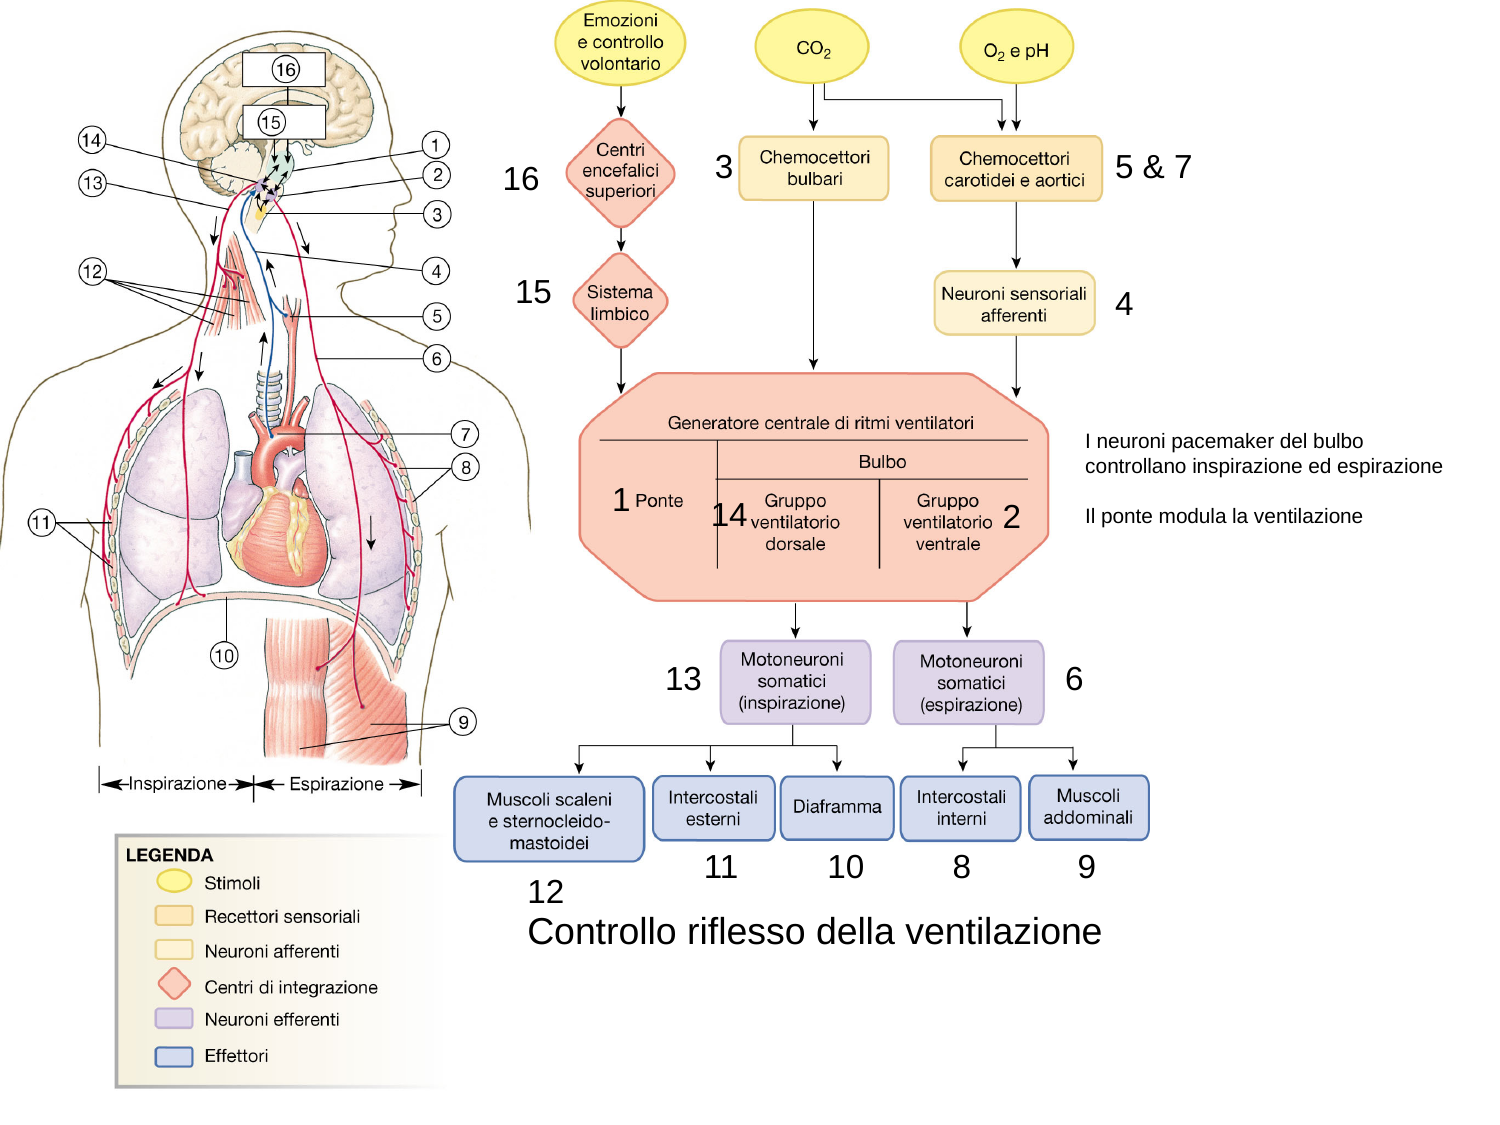

3
5 & 7
16
15
4
I neuroni pacemaker del bulbo
controllano inspirazione ed espirazione
Il ponte modula la ventilazione
1
14
2
13
6
11
10
8
9
12
Controllo riflesso della ventilazione